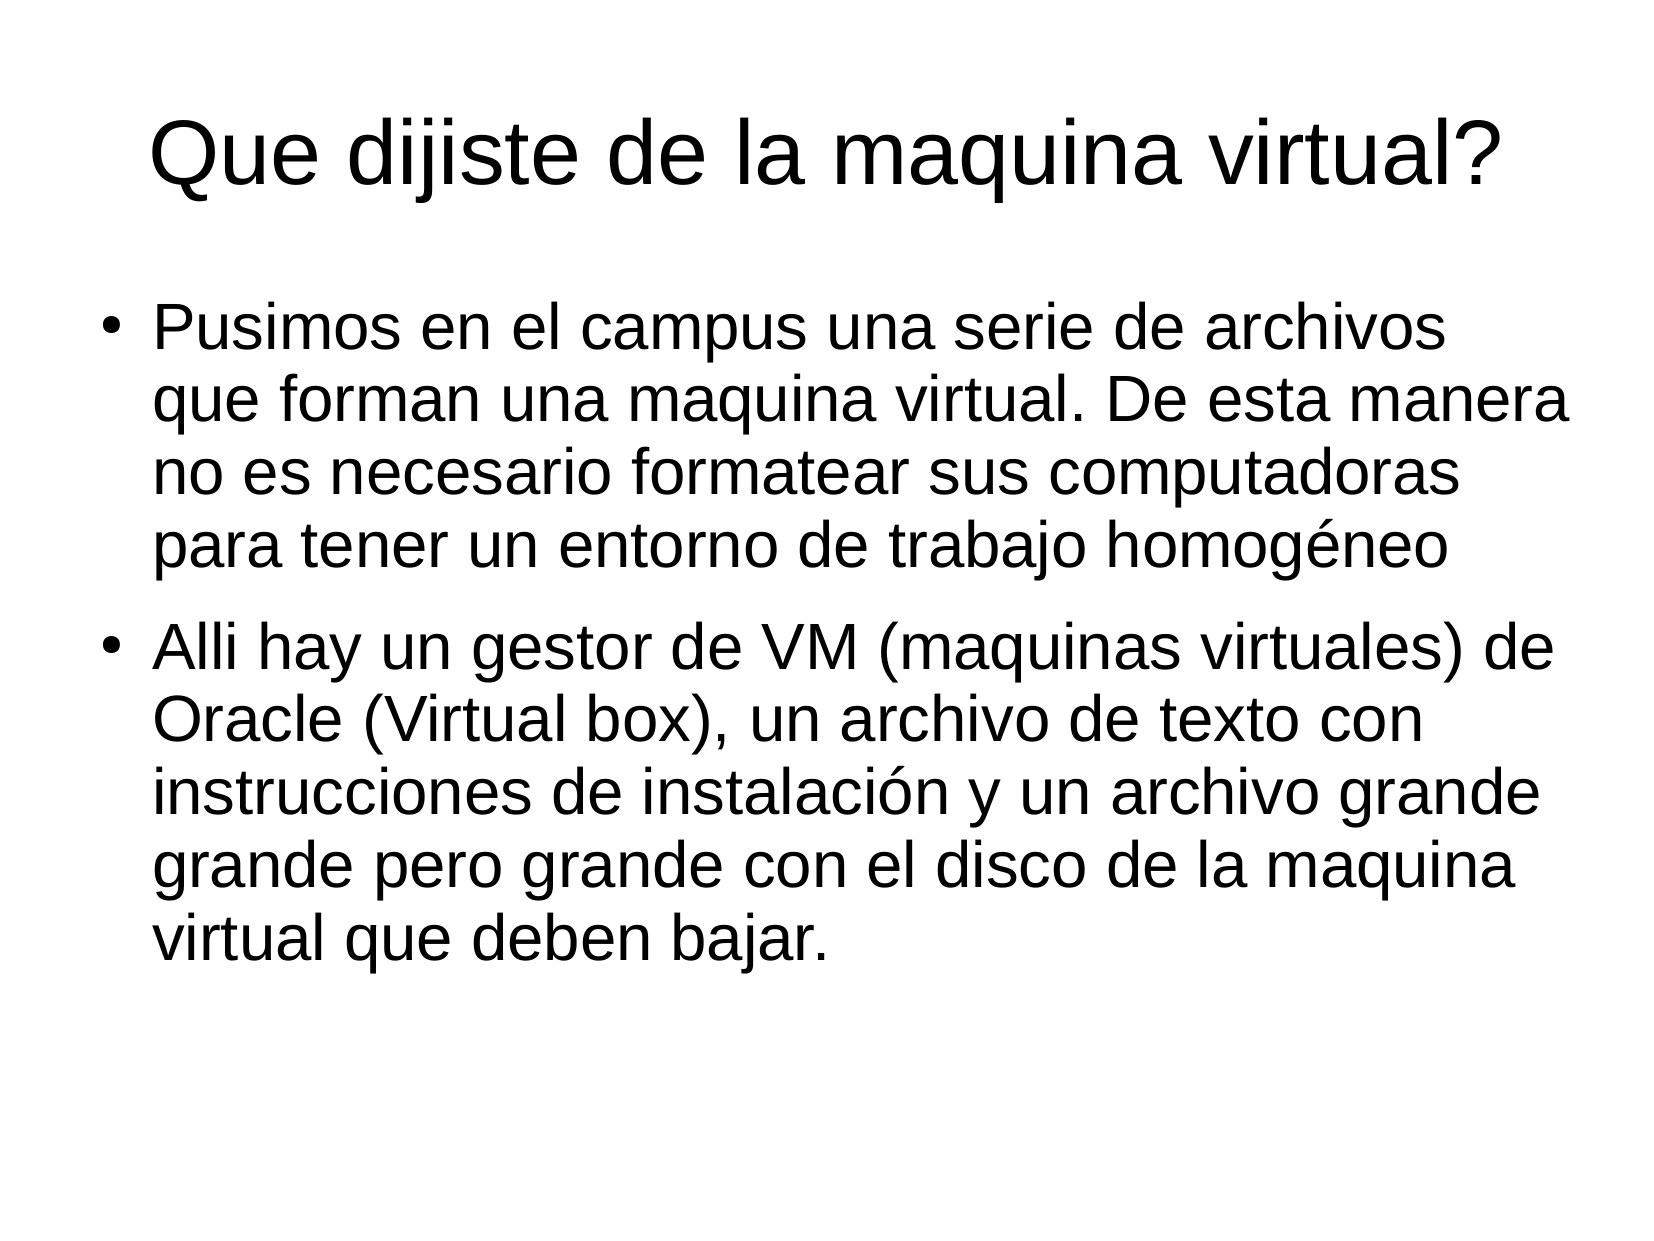

# Que dijiste de la maquina virtual?
Pusimos en el campus una serie de archivos que forman una maquina virtual. De esta manera no es necesario formatear sus computadoras para tener un entorno de trabajo homogéneo
Alli hay un gestor de VM (maquinas virtuales) de Oracle (Virtual box), un archivo de texto con instrucciones de instalación y un archivo grande grande pero grande con el disco de la maquina virtual que deben bajar.